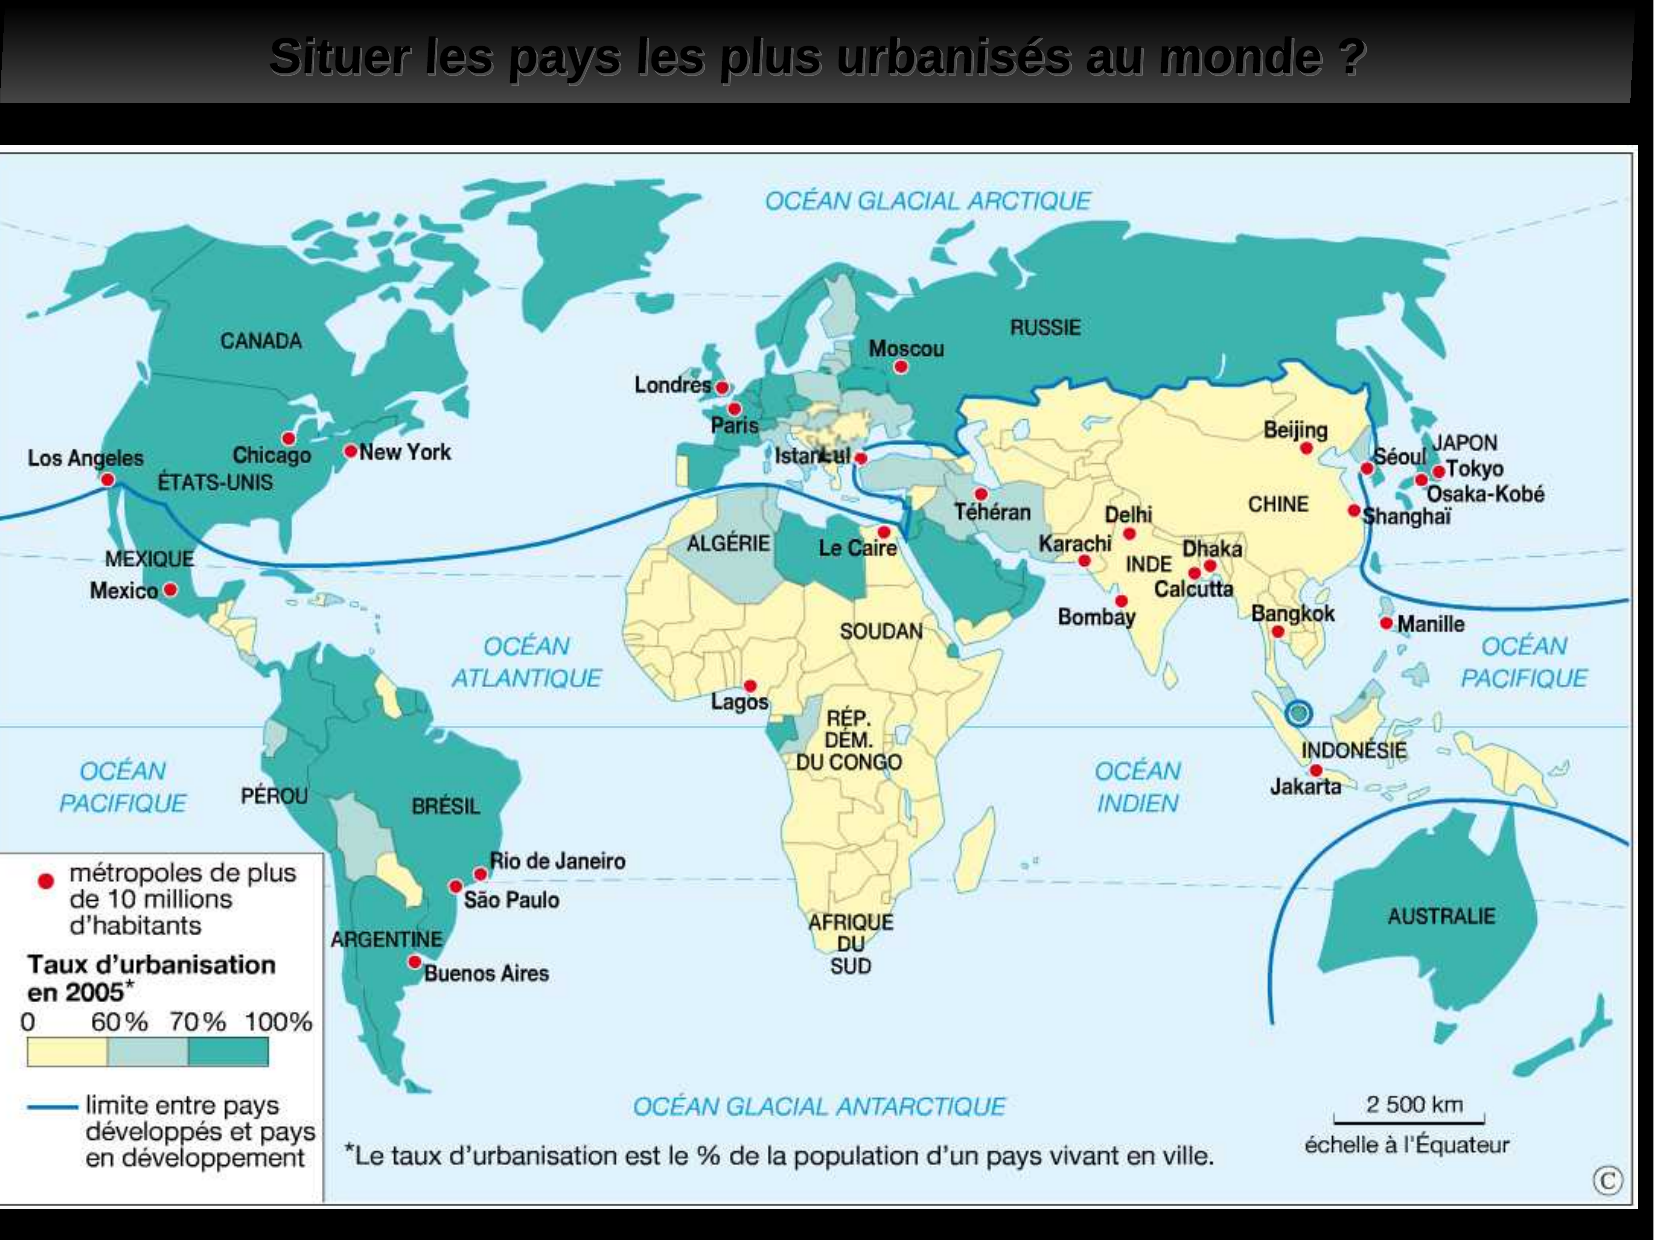

Situer les pays les plus urbanisés au monde ?